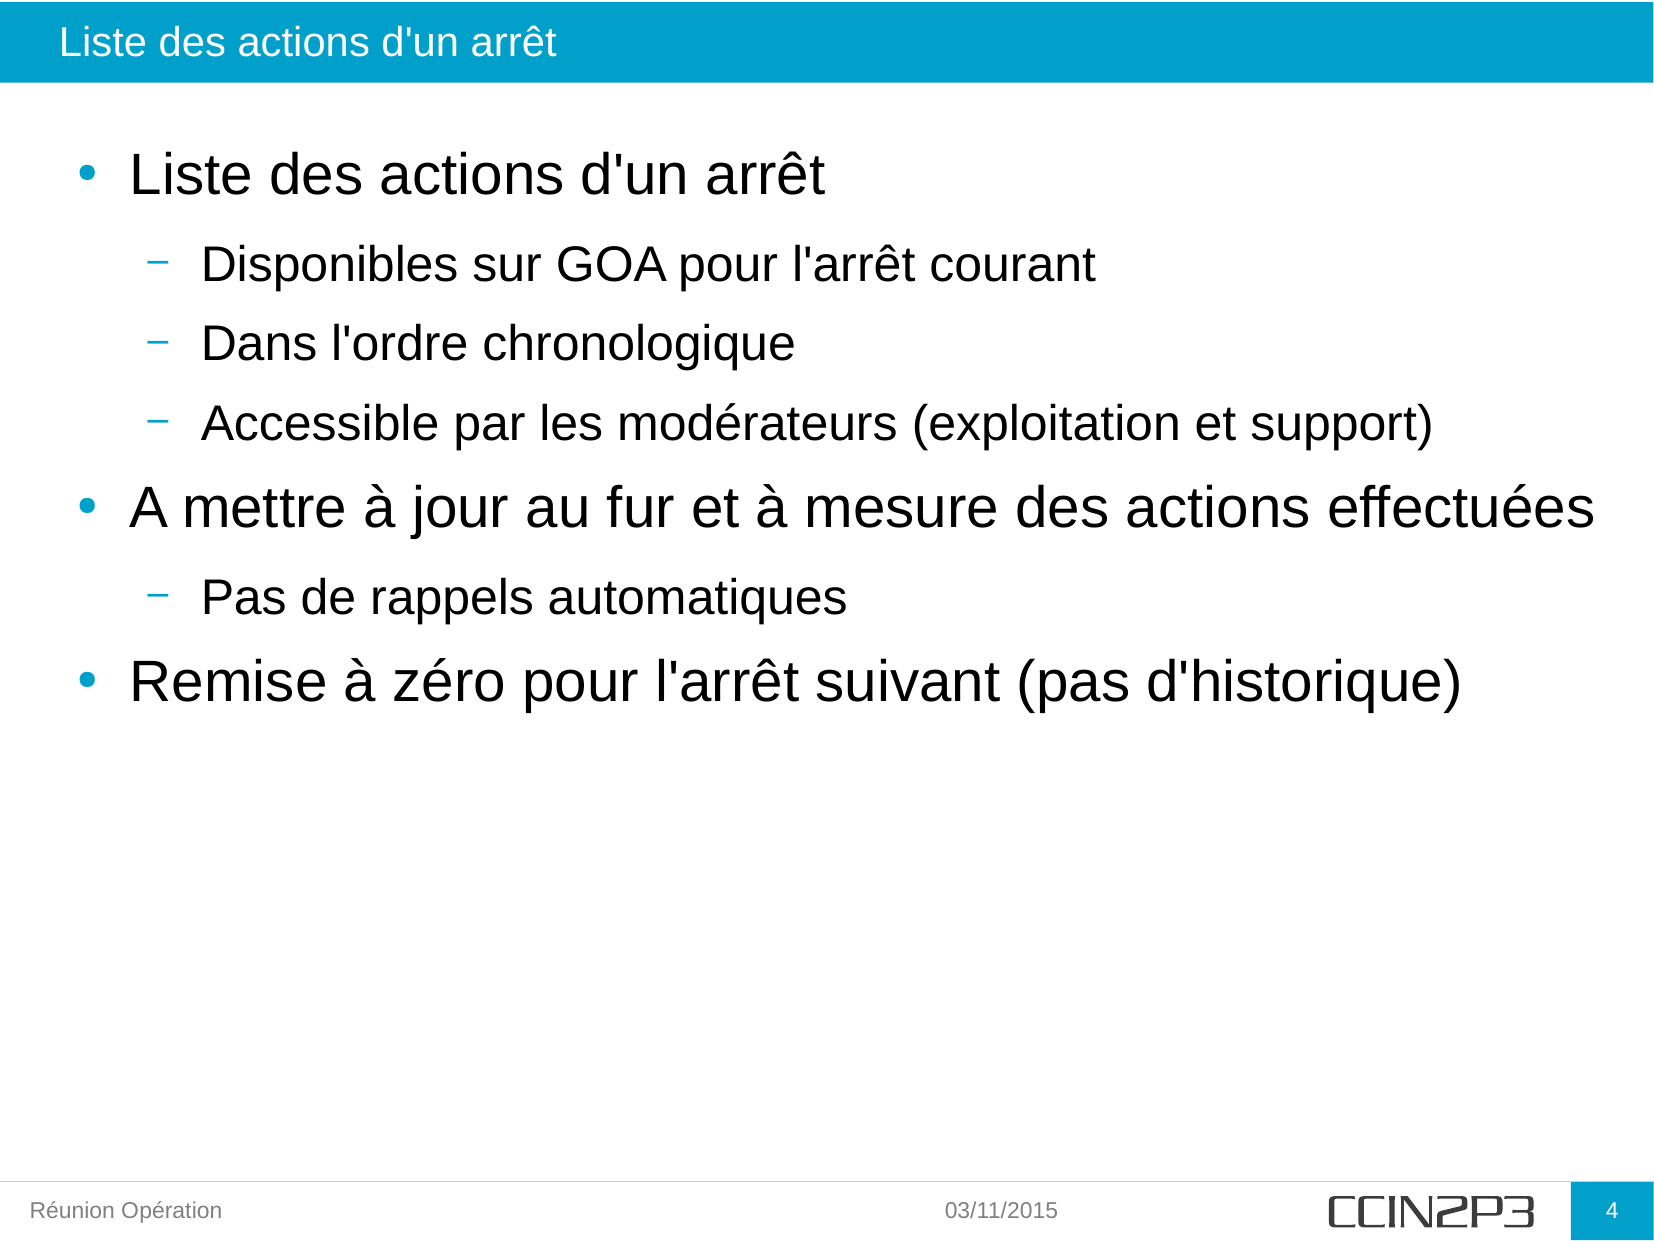

# Liste des actions d'un arrêt
Liste des actions d'un arrêt
Disponibles sur GOA pour l'arrêt courant
Dans l'ordre chronologique
Accessible par les modérateurs (exploitation et support)
A mettre à jour au fur et à mesure des actions effectuées
Pas de rappels automatiques
Remise à zéro pour l'arrêt suivant (pas d'historique)
Réunion Opération
03/11/2015
4